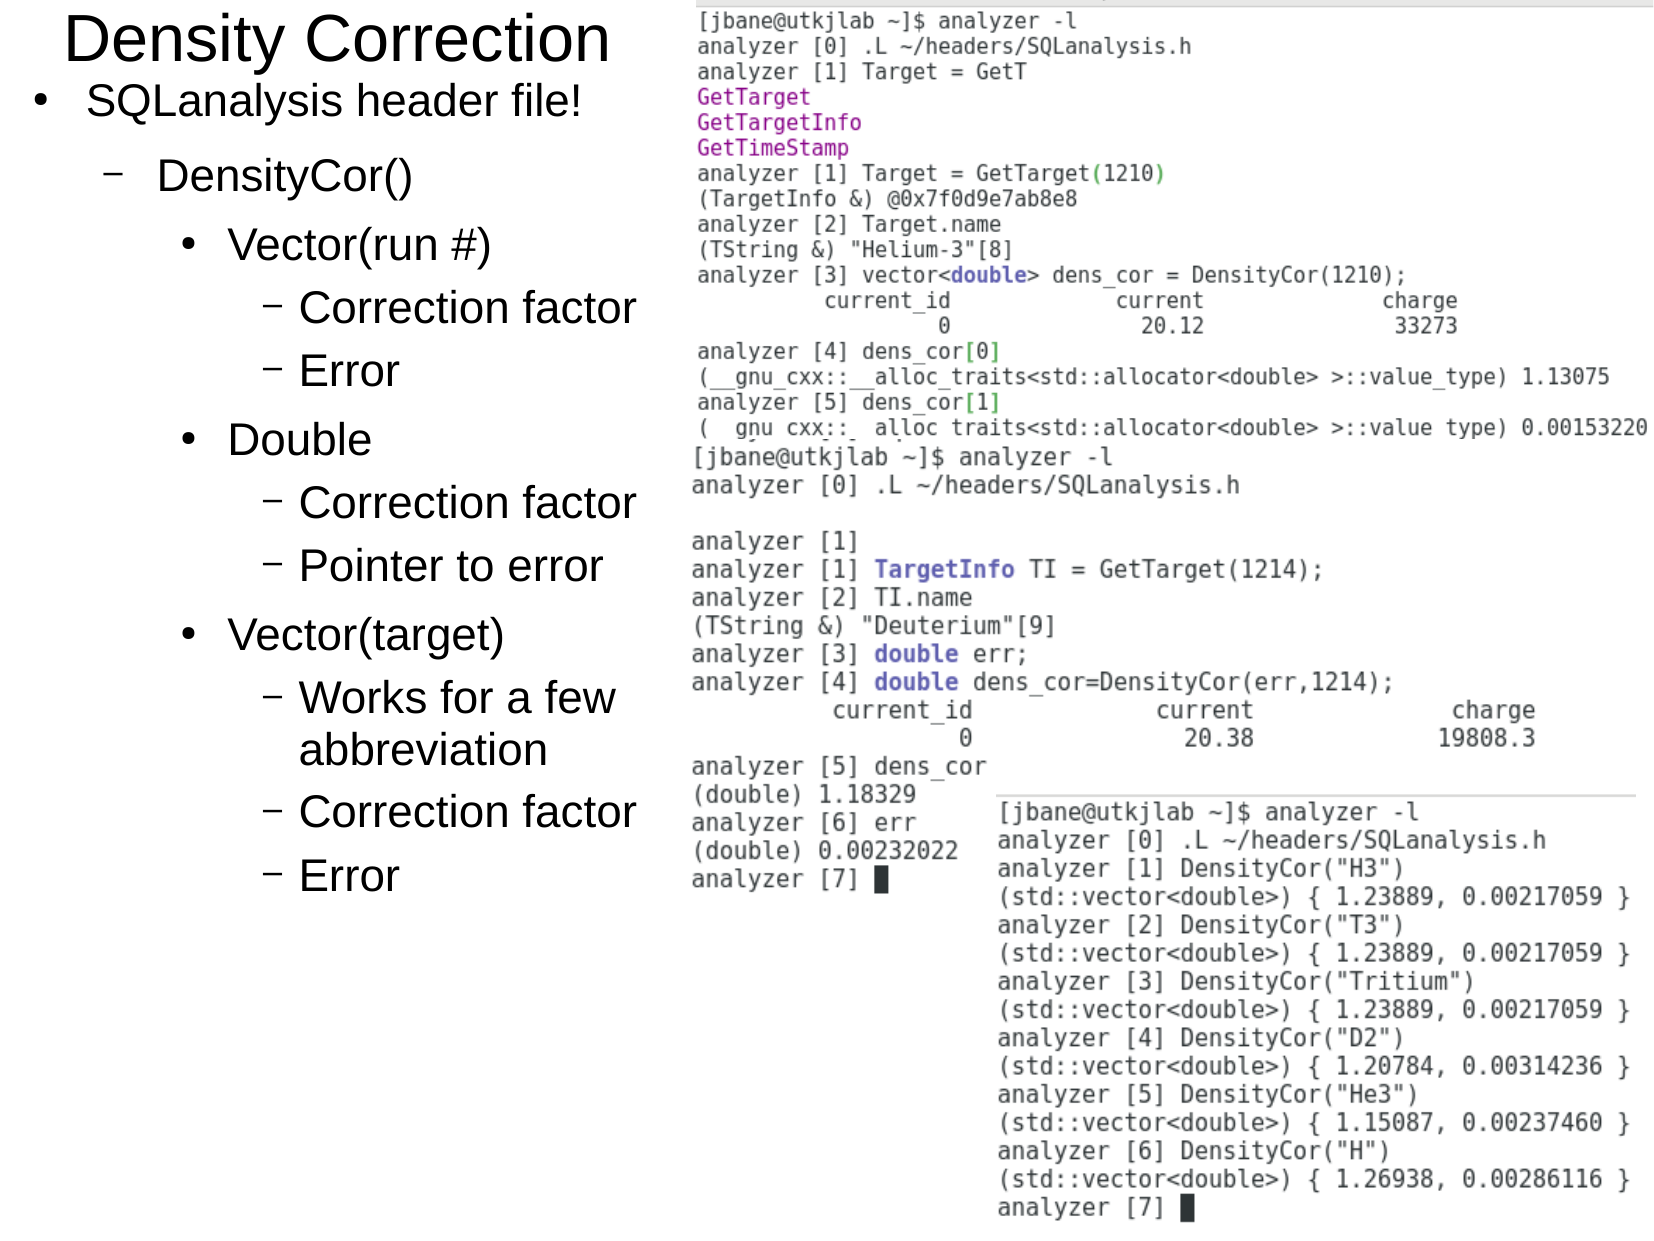

# Density Correction
SQLanalysis header file!
DensityCor()
Vector(run #)
Correction factor
Error
Double
Correction factor
Pointer to error
Vector(target)
Works for a few abbreviation
Correction factor
Error